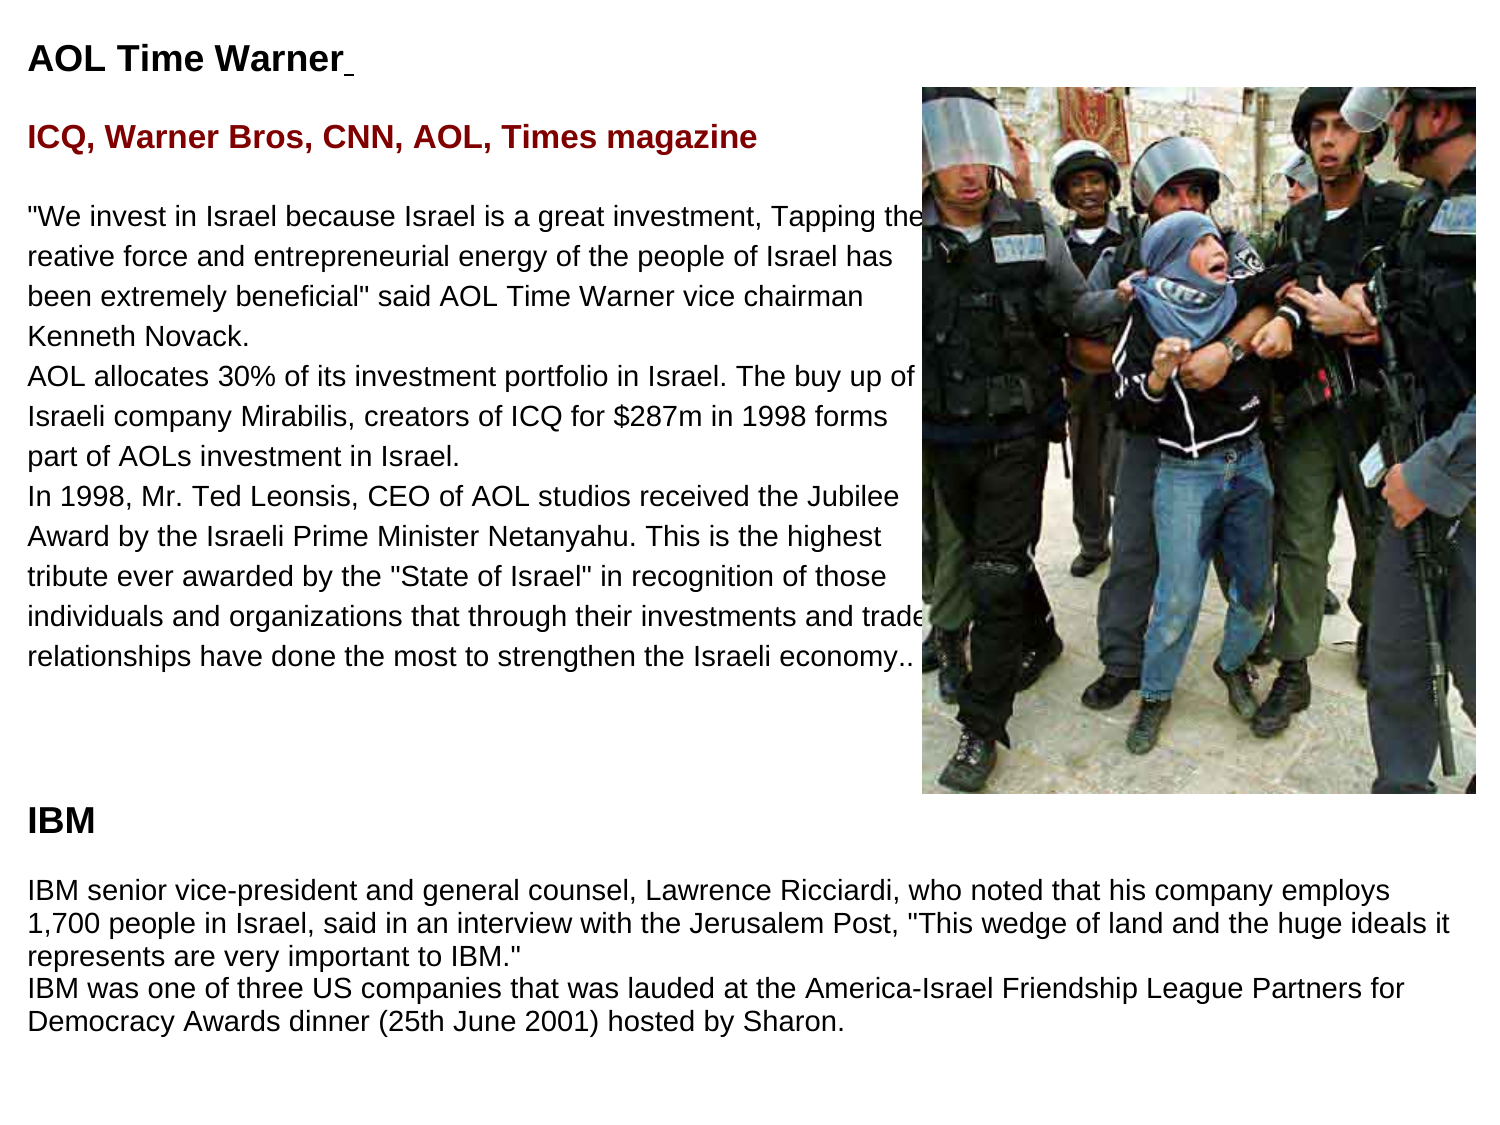

AOL Time Warner
ICQ, Warner Bros, CNN, AOL, Times magazine
"We invest in Israel because Israel is a great investment, Tapping the
reative force and entrepreneurial energy of the people of Israel has
been extremely beneficial" said AOL Time Warner vice chairman
Kenneth Novack.
AOL allocates 30% of its investment portfolio in Israel. The buy up of
Israeli company Mirabilis, creators of ICQ for $287m in 1998 forms
part of AOLs investment in Israel.
In 1998, Mr. Ted Leonsis, CEO of AOL studios received the Jubilee
Award by the Israeli Prime Minister Netanyahu. This is the highest
tribute ever awarded by the "State of Israel" in recognition of those
individuals and organizations that through their investments and trade
relationships have done the most to strengthen the Israeli economy..
IBM
IBM senior vice-president and general counsel, Lawrence Ricciardi, who noted that his company employs 1,700 people in Israel, said in an interview with the Jerusalem Post, "This wedge of land and the huge ideals it represents are very important to IBM."
IBM was one of three US companies that was lauded at the America-Israel Friendship League Partners for Democracy Awards dinner (25th June 2001) hosted by Sharon.